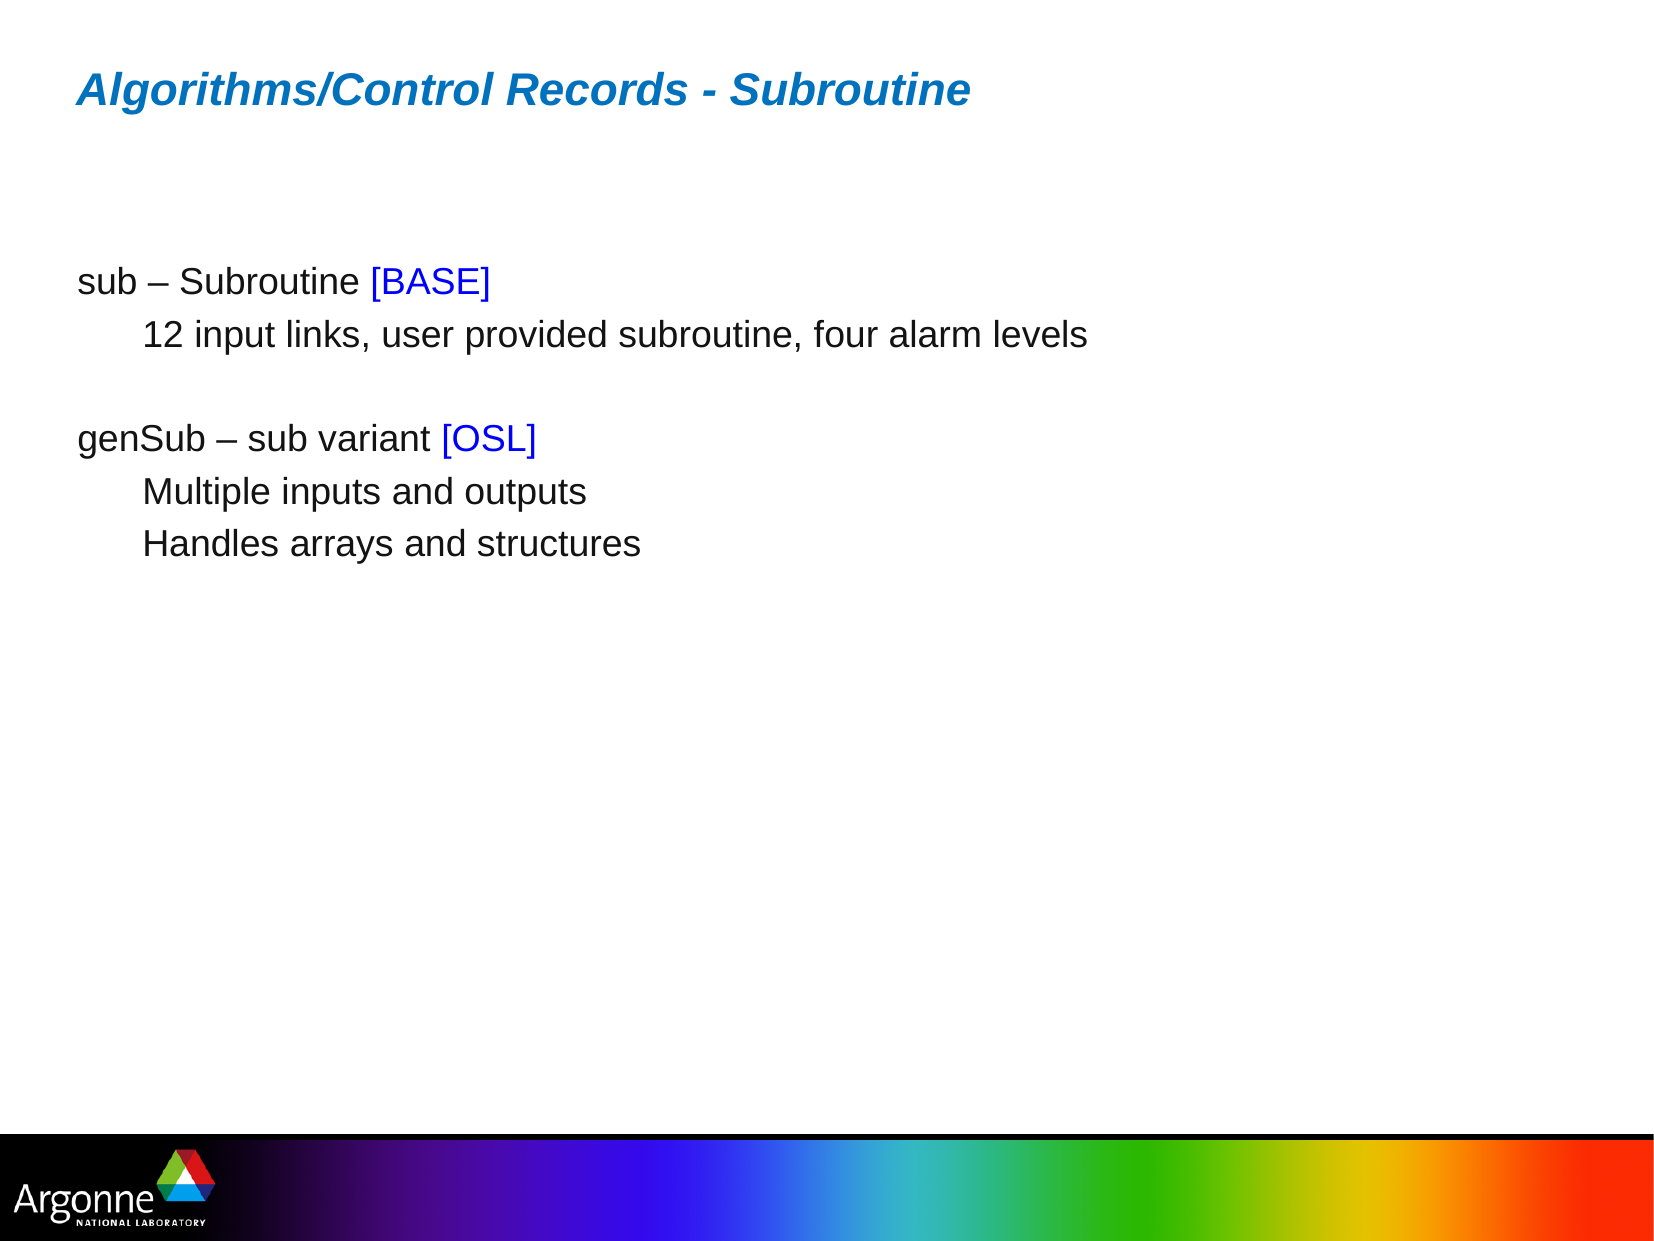

# Algorithms/Control Records - Subroutine
sub – Subroutine [BASE]
12 input links, user provided subroutine, four alarm levels
genSub – sub variant [OSL]
Multiple inputs and outputs
Handles arrays and structures